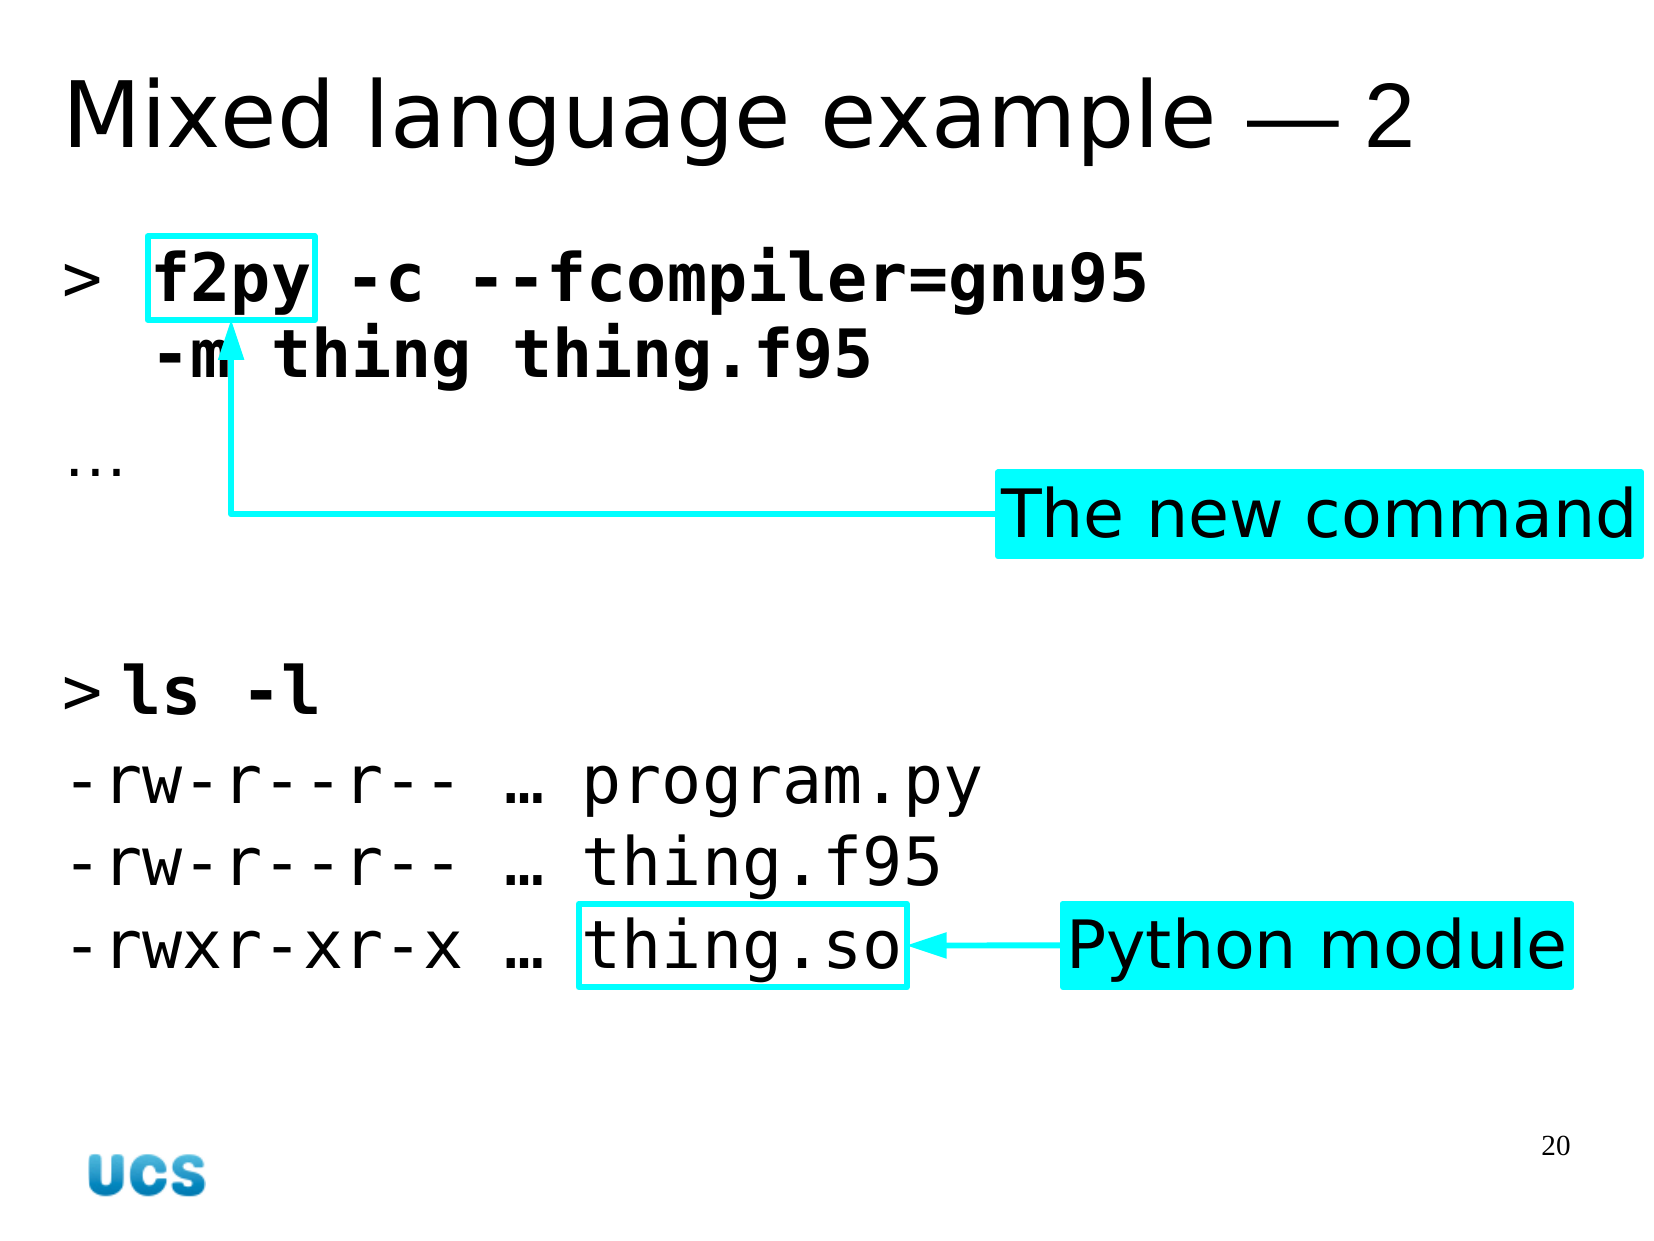

Mixed language example — 2
>
f2py
-c --fcompiler=gnu95
-m thing thing.f95
…
The new command
>
ls -l
-rw-r--r--	…
program.py
-rw-r--r--	…
thing.f95
Python module
-rwxr-xr-x	…
thing.so
20